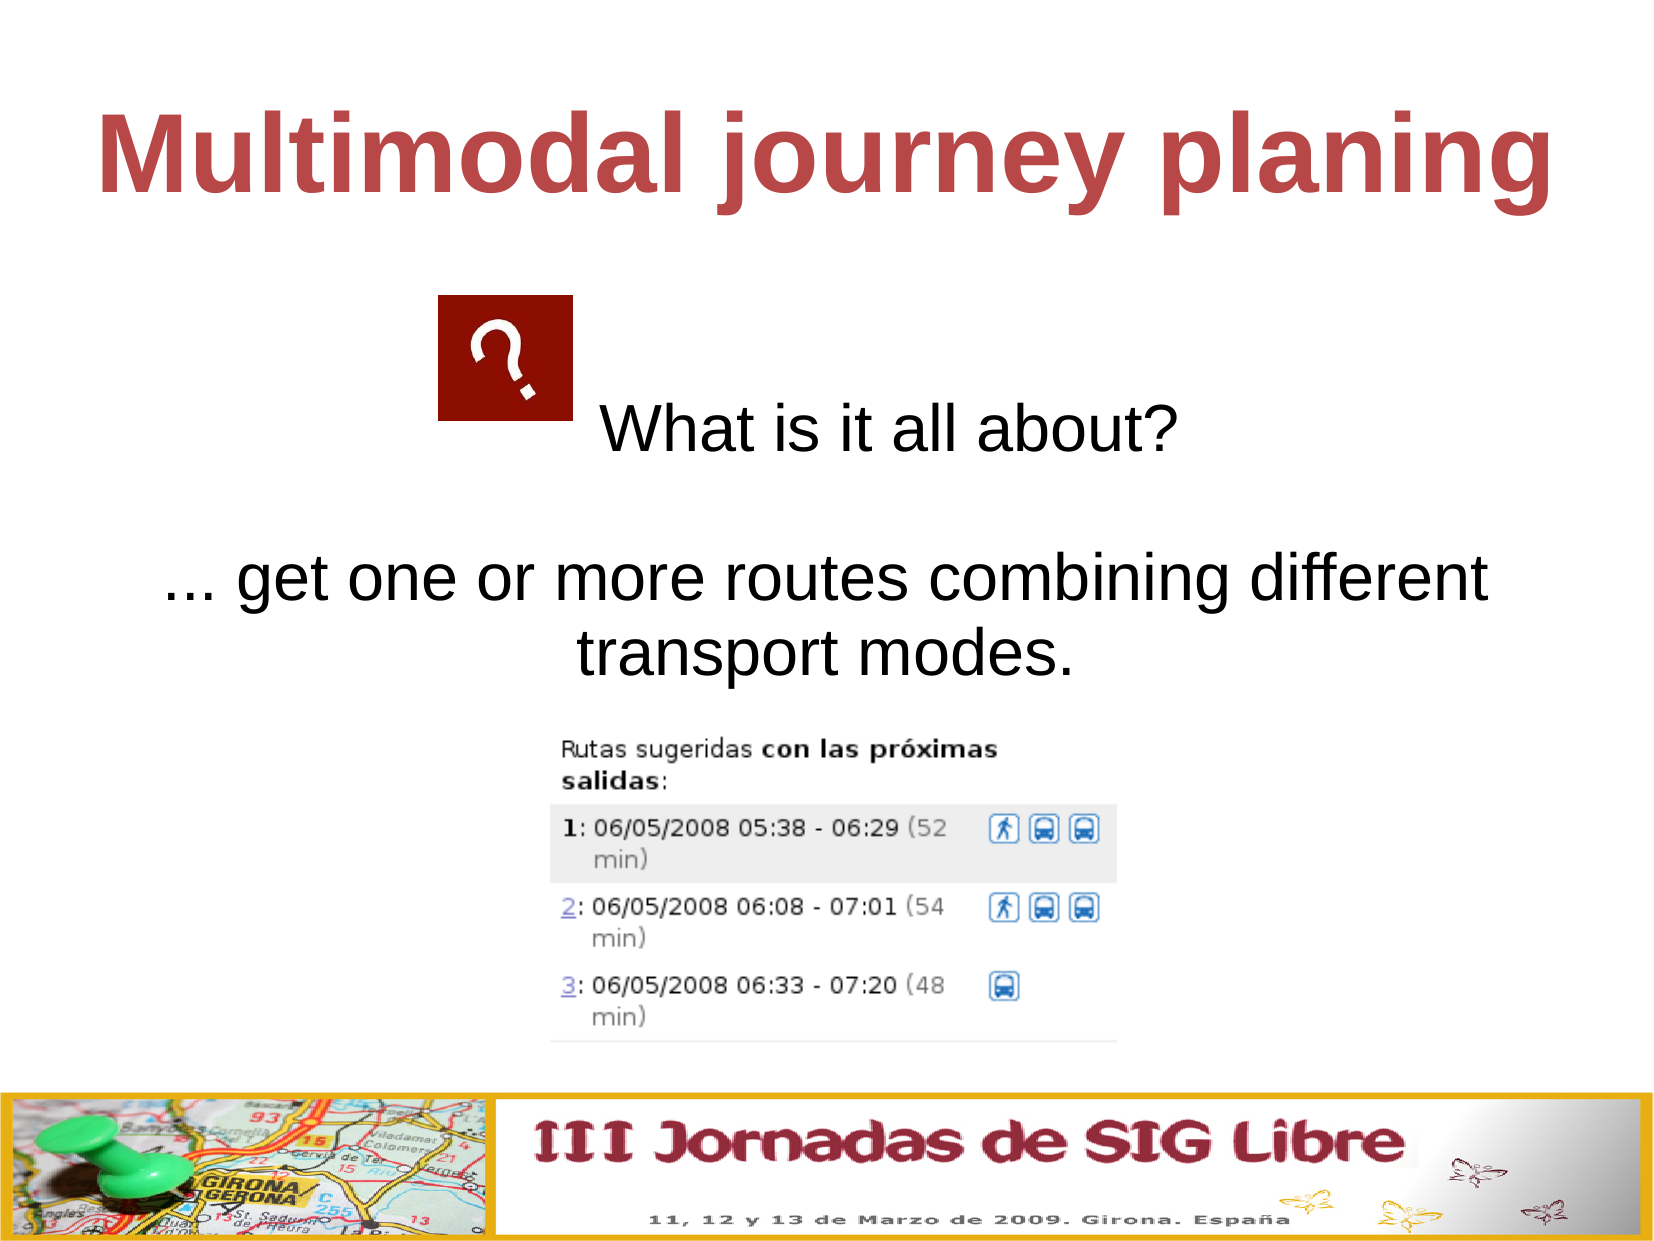

# Multimodal journey planing
							What is it all about?
... get one or more routes combining different transport modes.